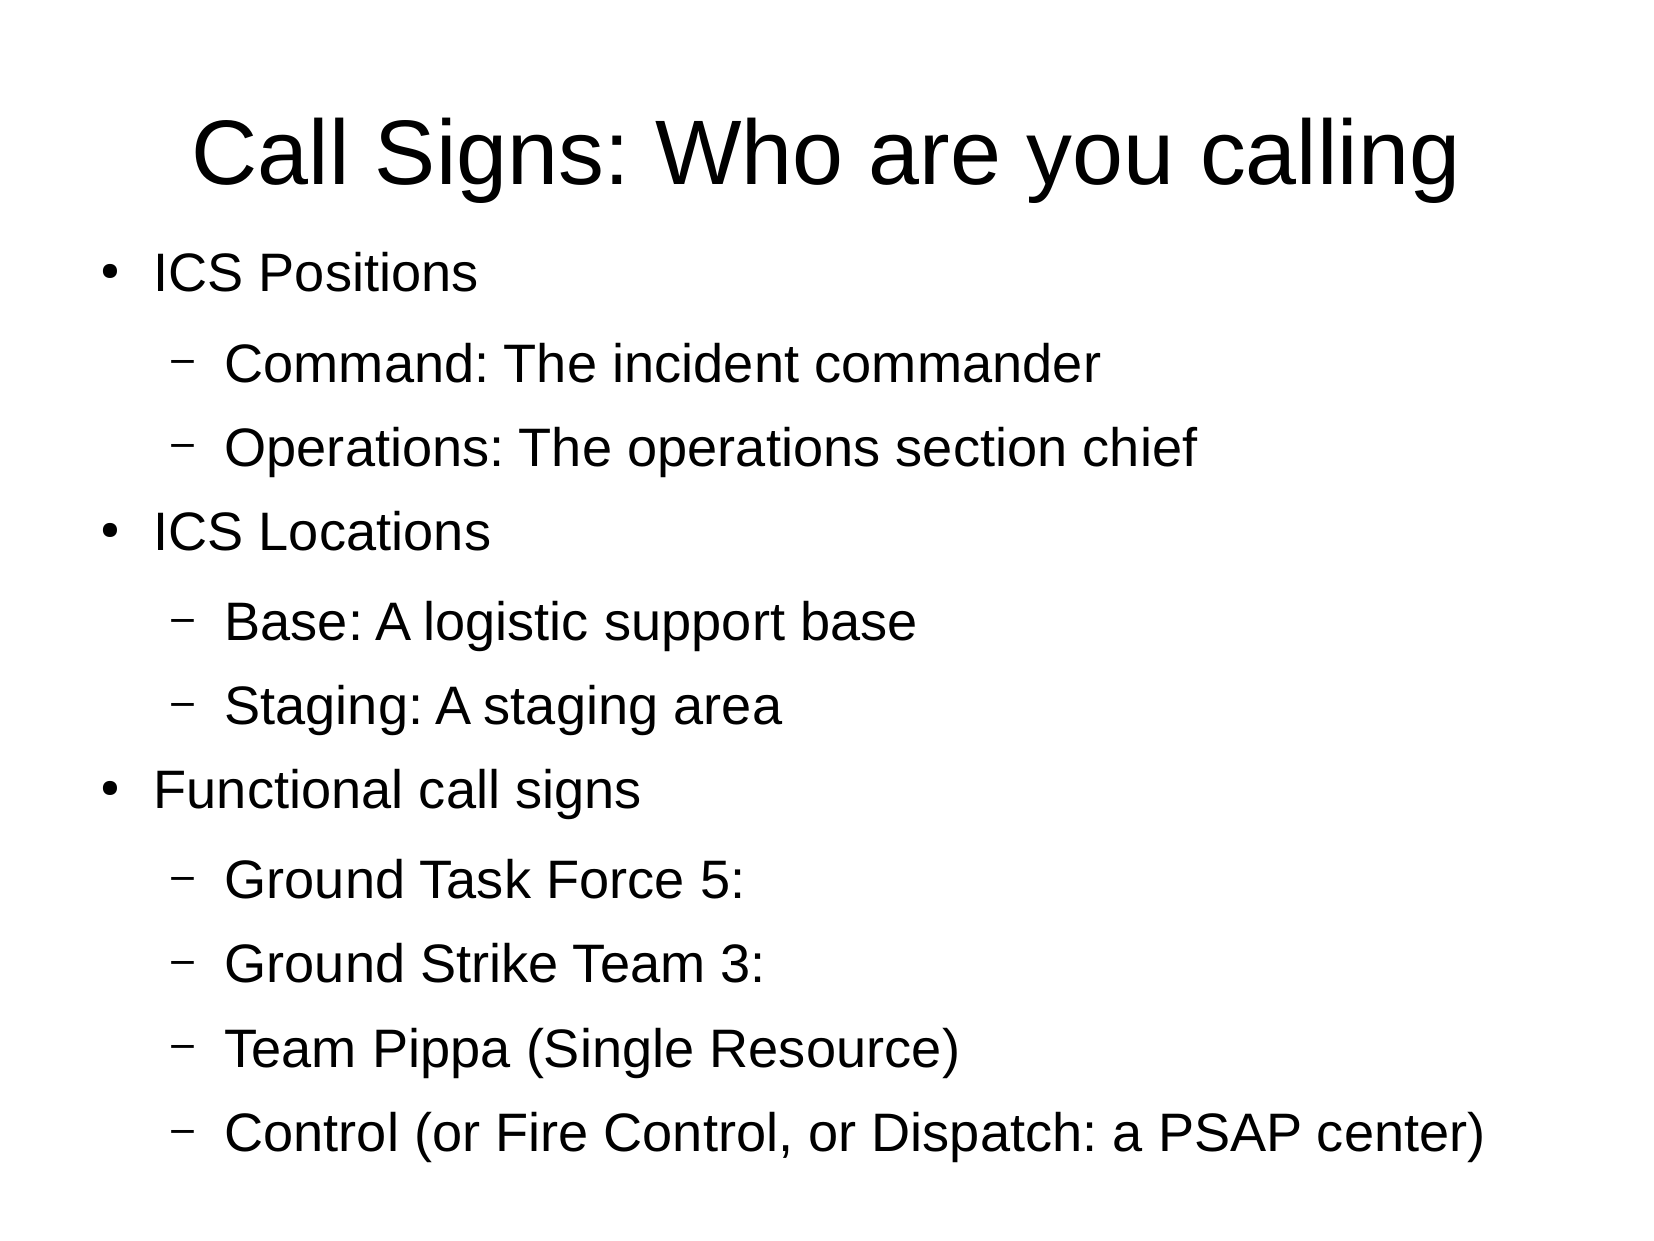

# Call Signs: Who are you calling
ICS Positions
Command: The incident commander
Operations: The operations section chief
ICS Locations
Base: A logistic support base
Staging: A staging area
Functional call signs
Ground Task Force 5:
Ground Strike Team 3:
Team Pippa (Single Resource)
Control (or Fire Control, or Dispatch: a PSAP center)